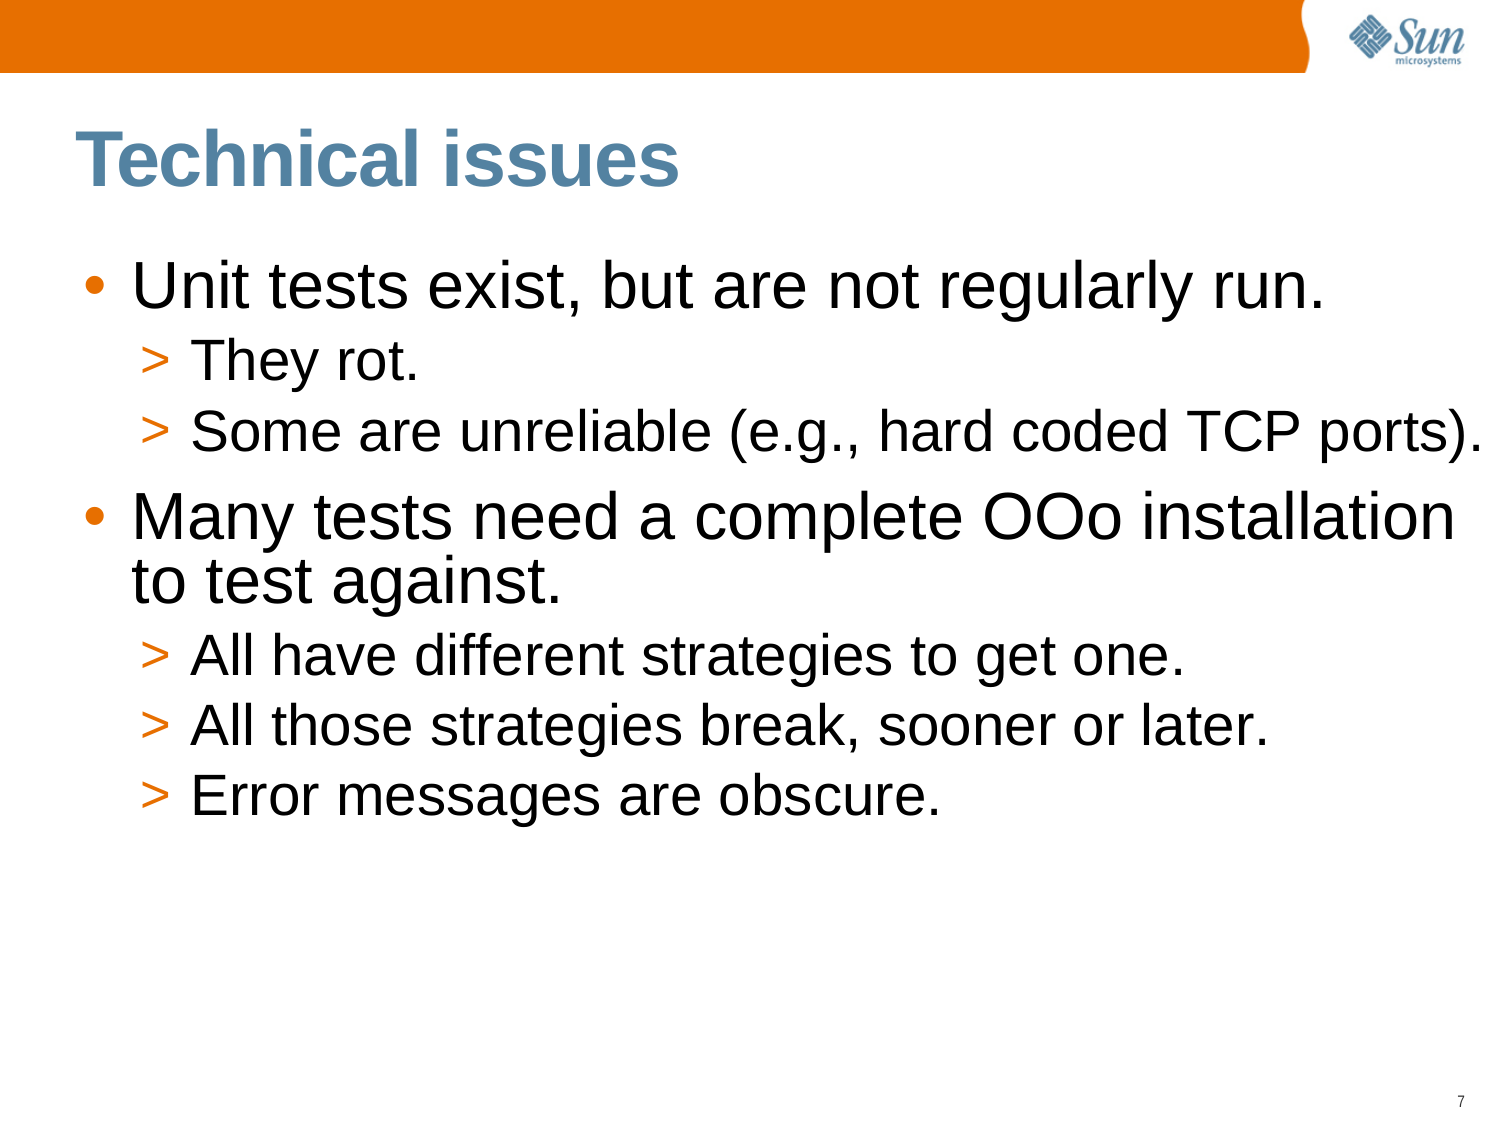

# Technical issues
Unit tests exist, but are not regularly run.
They rot.
Some are unreliable (e.g., hard coded TCP ports).
Many tests need a complete OOo installation to test against.
All have different strategies to get one.
All those strategies break, sooner or later.
Error messages are obscure.